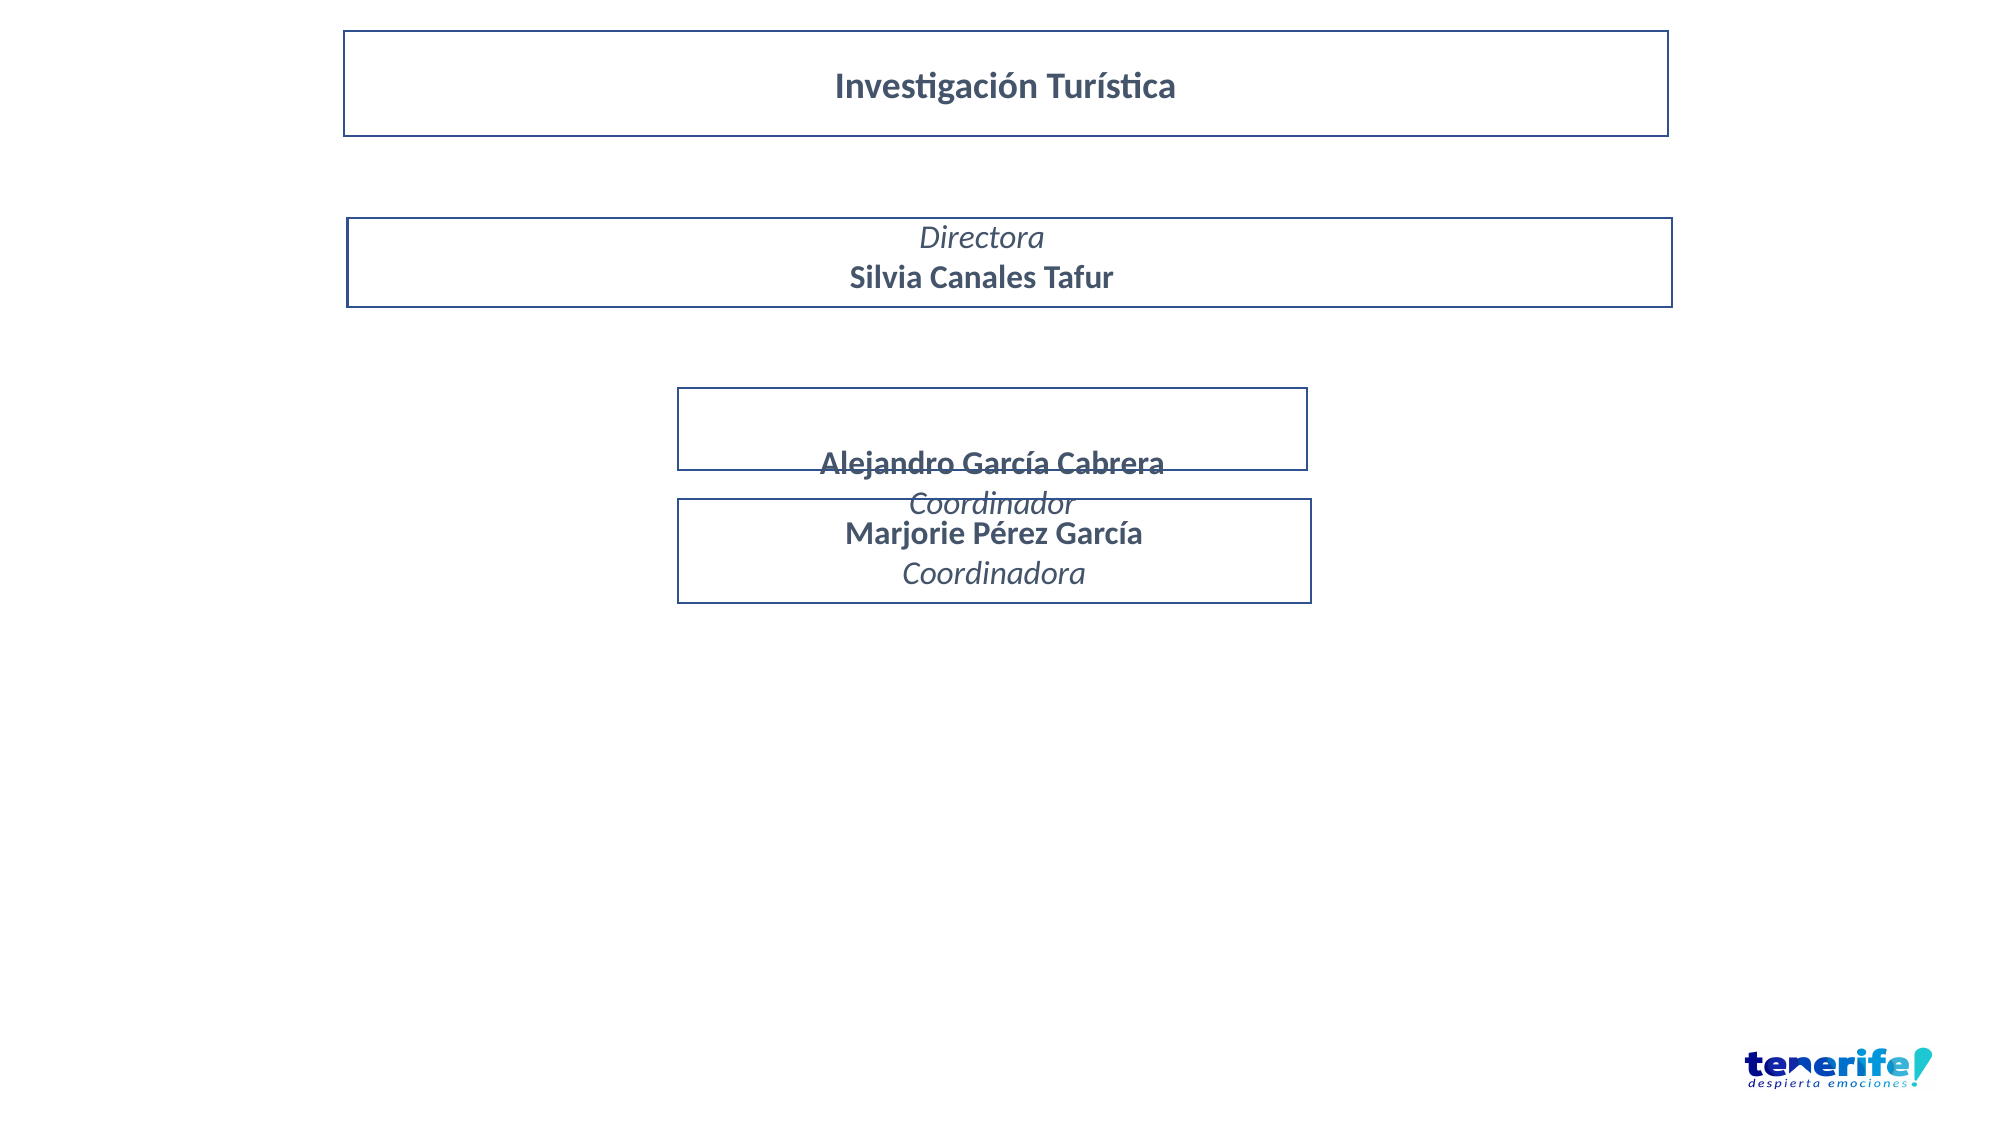

Investigación Turística
Directora
Silvia Canales Tafur
Alejandro García Cabrera
Coordinador
Marjorie Pérez García
Coordinadora